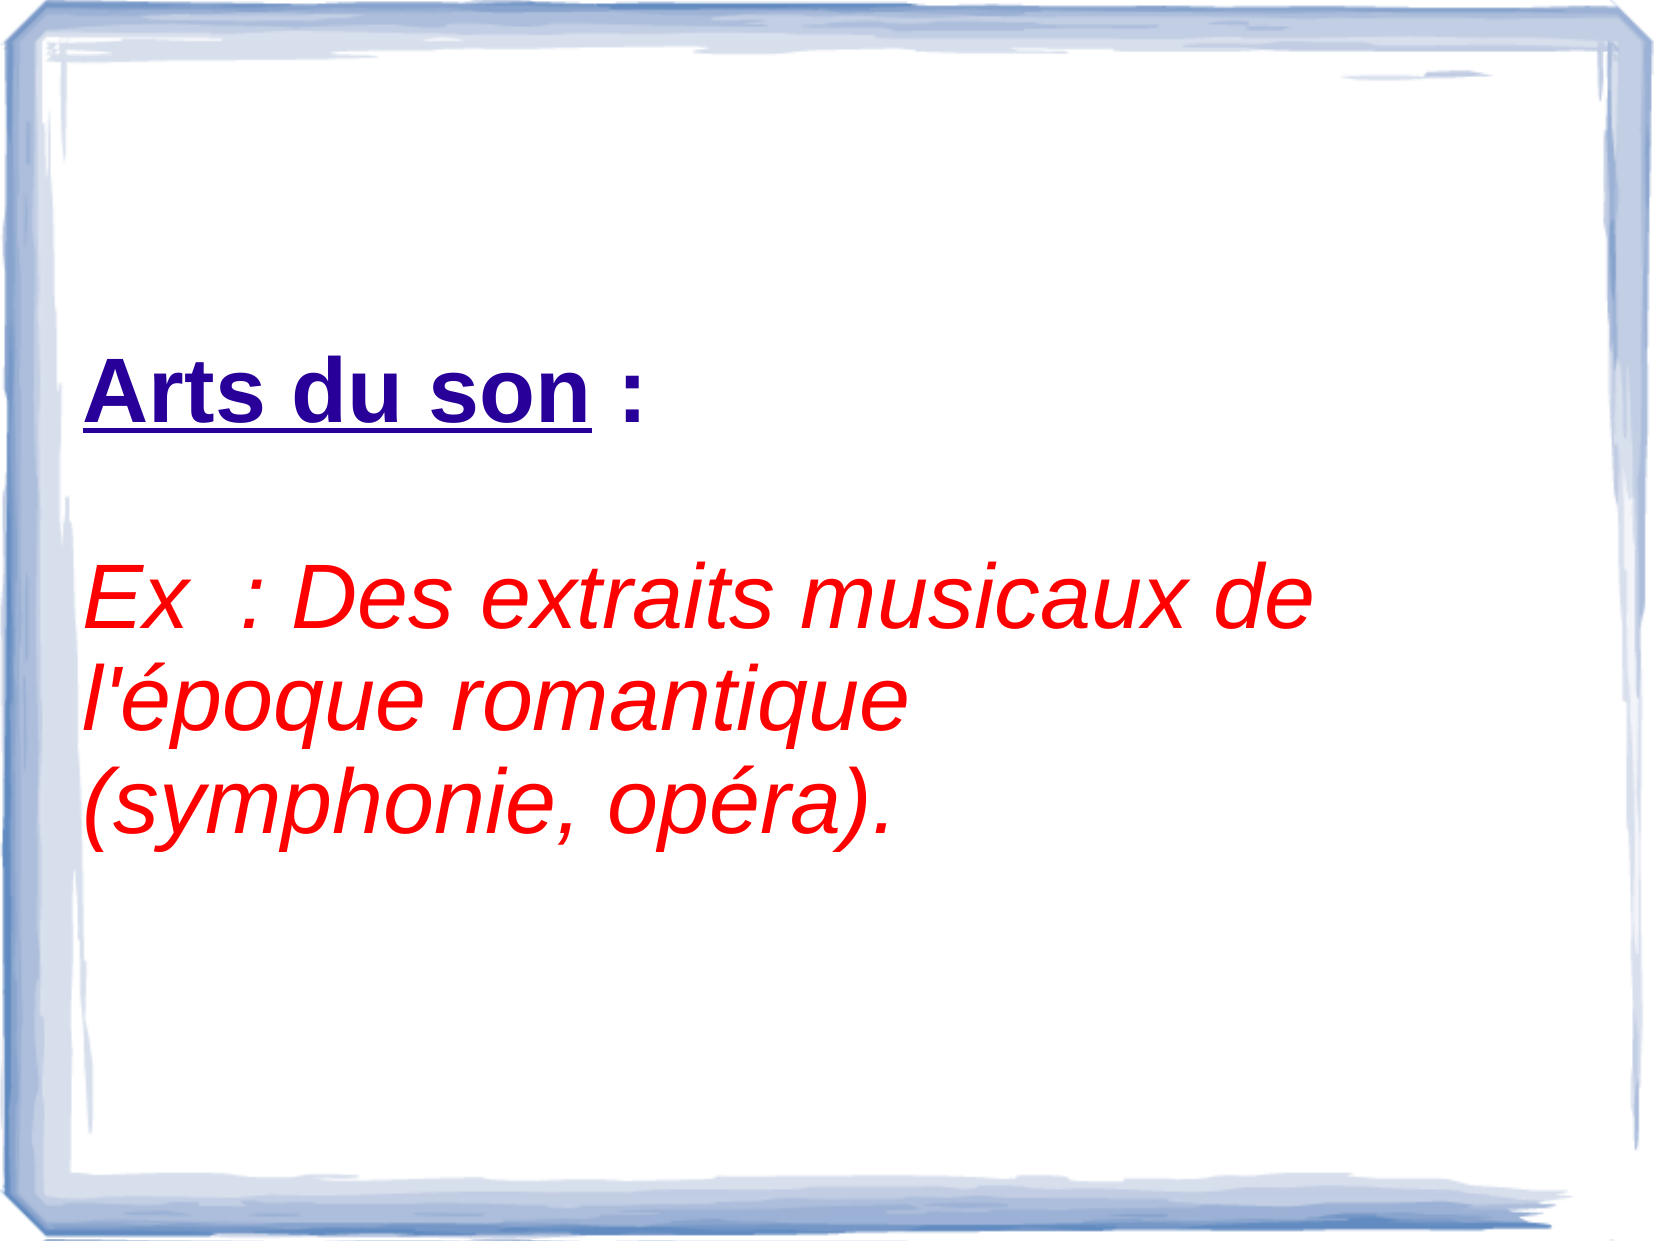

# Arts du son :
Ex  : Des extraits musicaux de l'époque romantique
(symphonie, opéra).